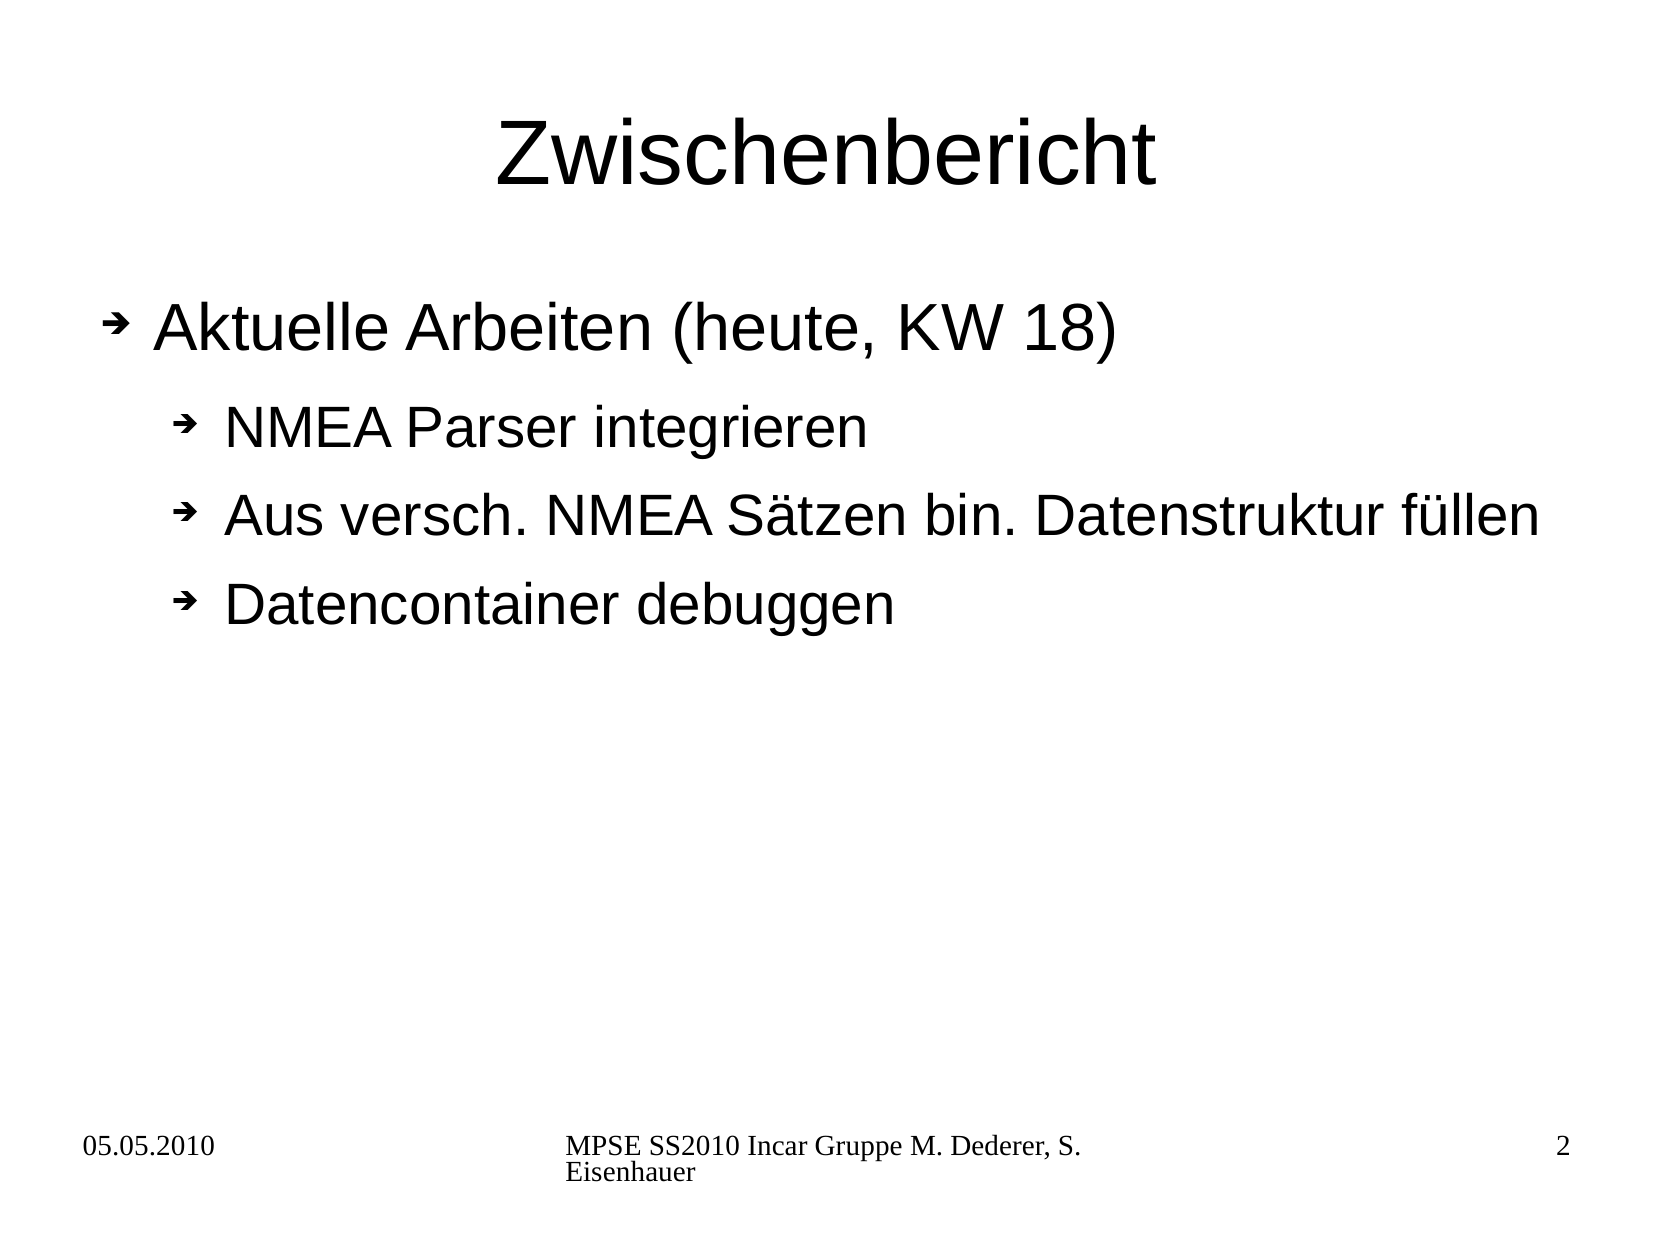

# Zwischenbericht
Aktuelle Arbeiten (heute, KW 18)
NMEA Parser integrieren
Aus versch. NMEA Sätzen bin. Datenstruktur füllen
Datencontainer debuggen
05.05.2010
MPSE SS2010 Incar Gruppe M. Dederer, S. Eisenhauer
2